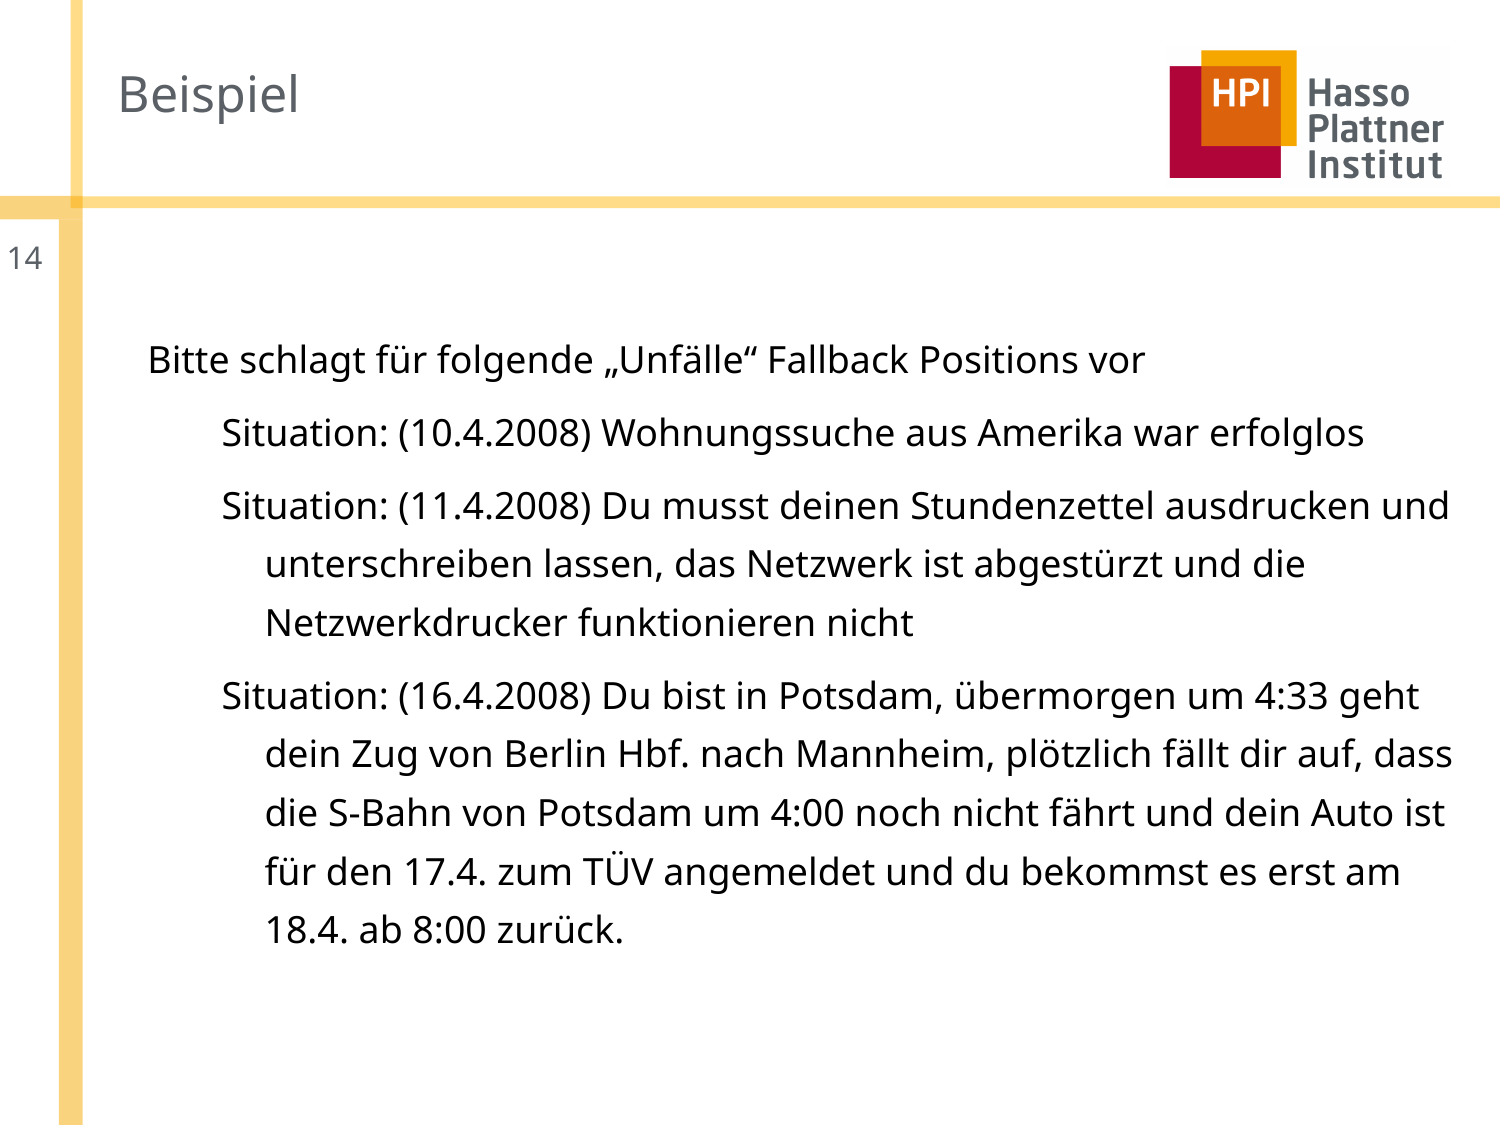

# Beispiel
14
Bitte schlagt für folgende „Unfälle“ Fallback Positions vor
Situation: (10.4.2008) Wohnungssuche aus Amerika war erfolglos
Situation: (11.4.2008) Du musst deinen Stundenzettel ausdrucken und unterschreiben lassen, das Netzwerk ist abgestürzt und die Netzwerkdrucker funktionieren nicht
Situation: (16.4.2008) Du bist in Potsdam, übermorgen um 4:33 geht dein Zug von Berlin Hbf. nach Mannheim, plötzlich fällt dir auf, dass die S-Bahn von Potsdam um 4:00 noch nicht fährt und dein Auto ist für den 17.4. zum TÜV angemeldet und du bekommst es erst am 18.4. ab 8:00 zurück.